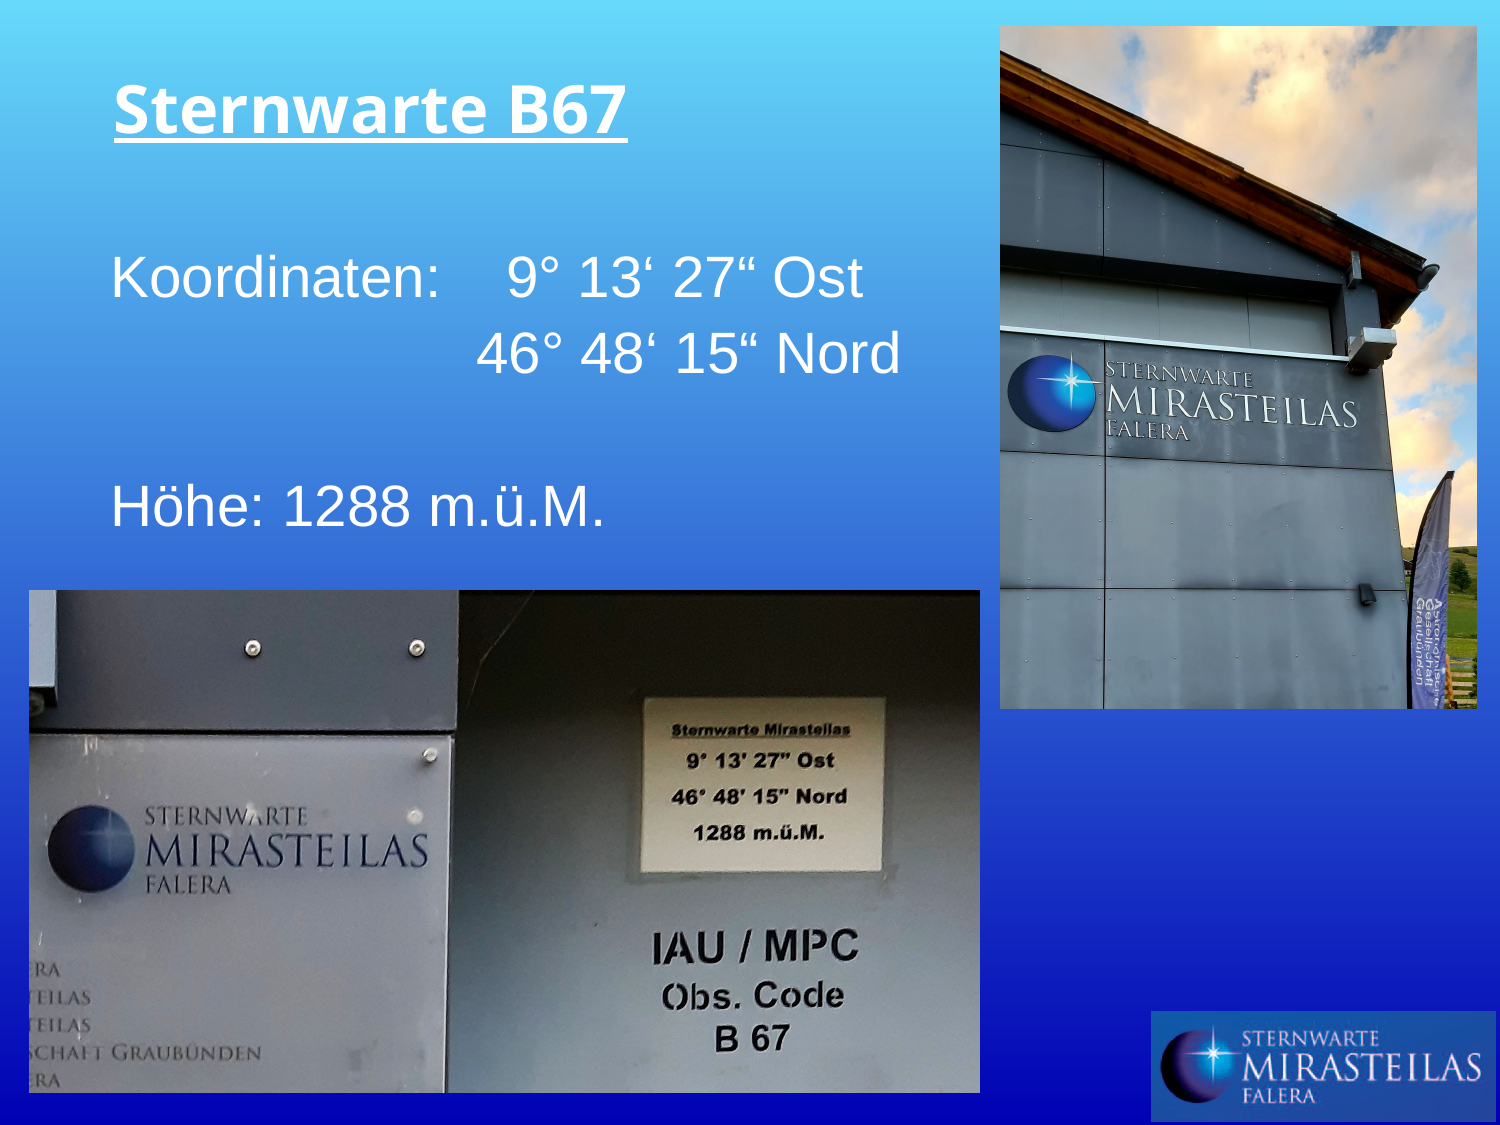

Sternwarte B67
Koordinaten: 9° 13‘ 27“ Ost
						46° 48‘ 15“ Nord
Höhe: 1288 m.ü.M.